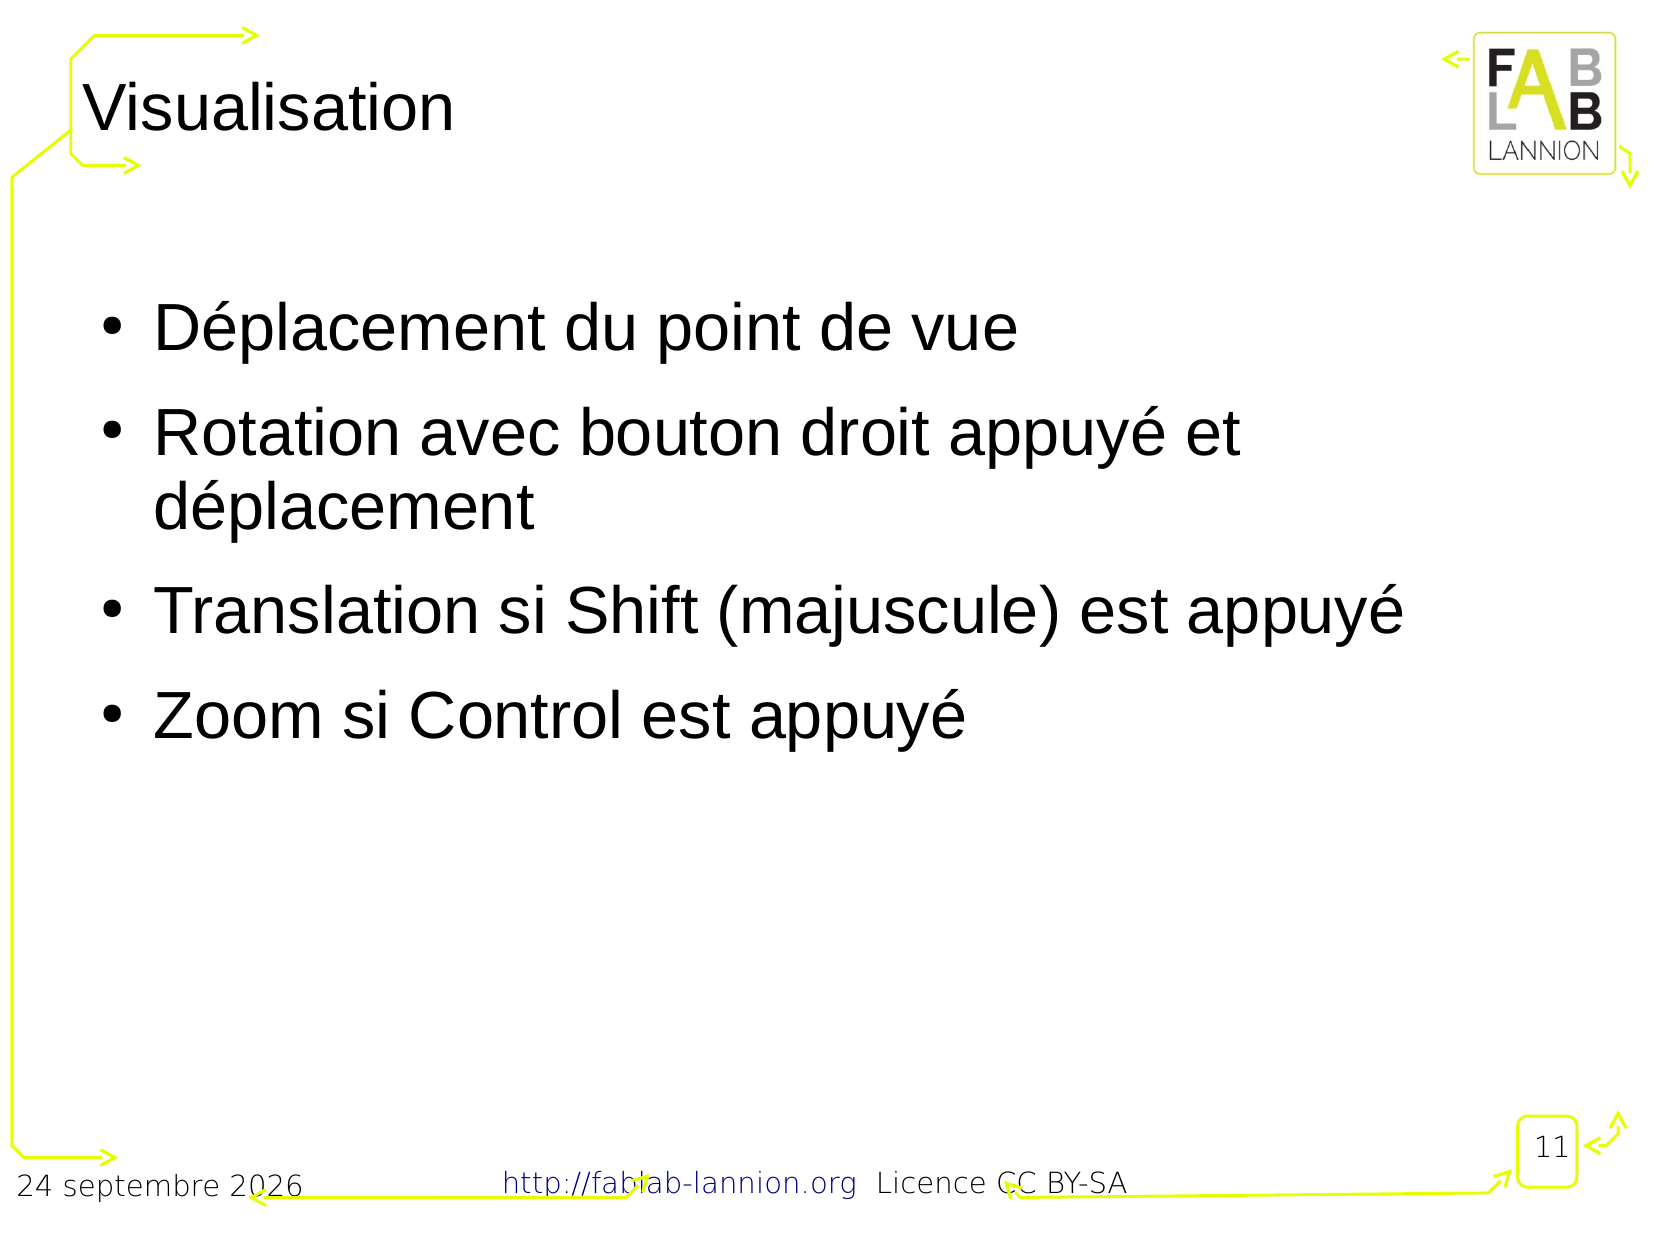

# Visualisation
Déplacement du point de vue
Rotation avec bouton droit appuyé et déplacement
Translation si Shift (majuscule) est appuyé
Zoom si Control est appuyé
11